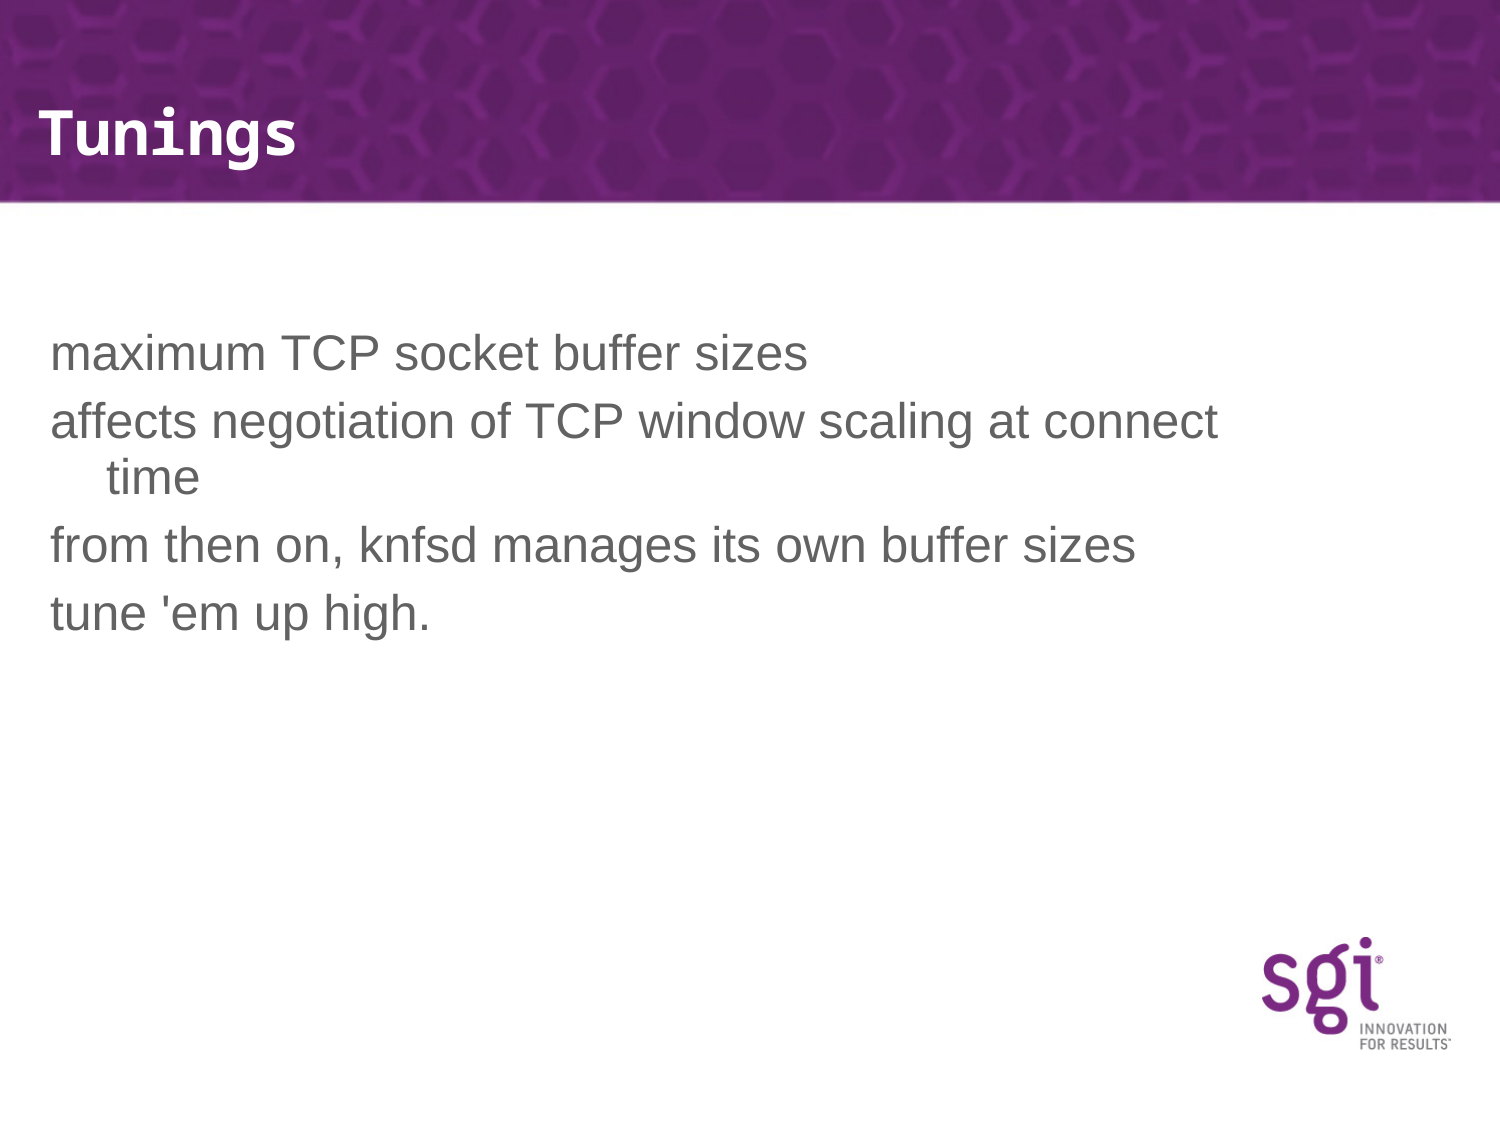

# Tunings
maximum TCP socket buffer sizes
affects negotiation of TCP window scaling at connect time
from then on, knfsd manages its own buffer sizes
tune 'em up high.